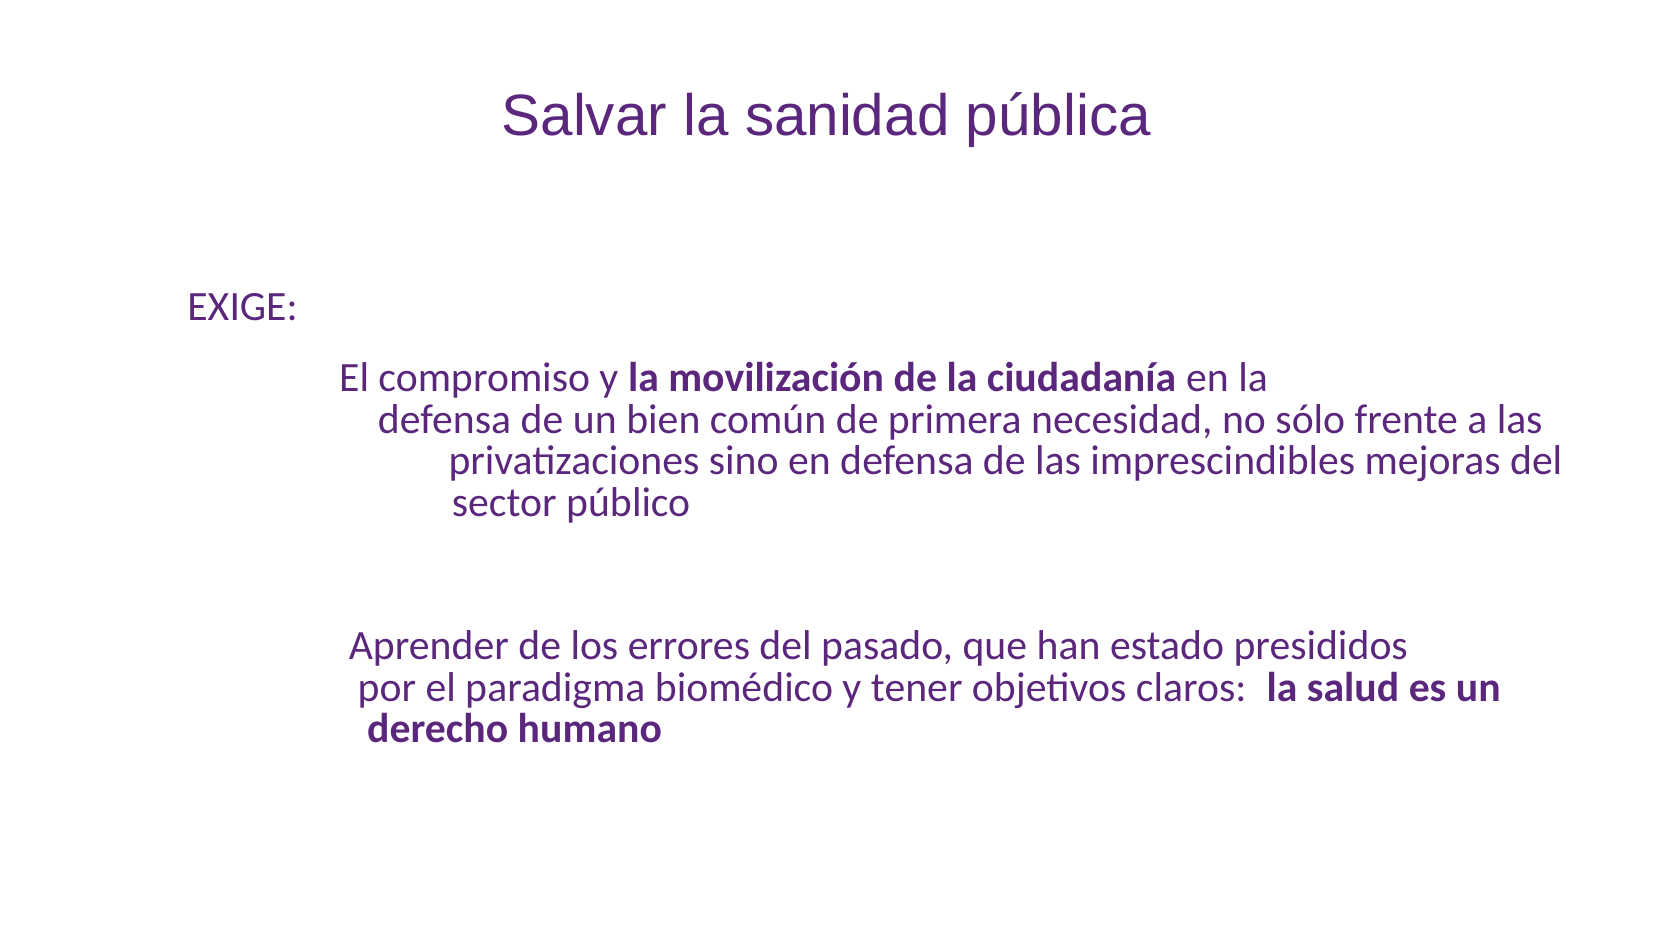

# Salvar la sanidad pública
 EXIGE:
 El compromiso y la movilización de la ciudadanía en la 		defensa de un bien común de primera necesidad, no sólo frente a las 	 privatizaciones sino en defensa de las imprescindibles mejoras del 					sector público
 Aprender de los errores del pasado, que han estado presididos por el paradigma biomédico y tener objetivos claros: la salud es un derecho humano